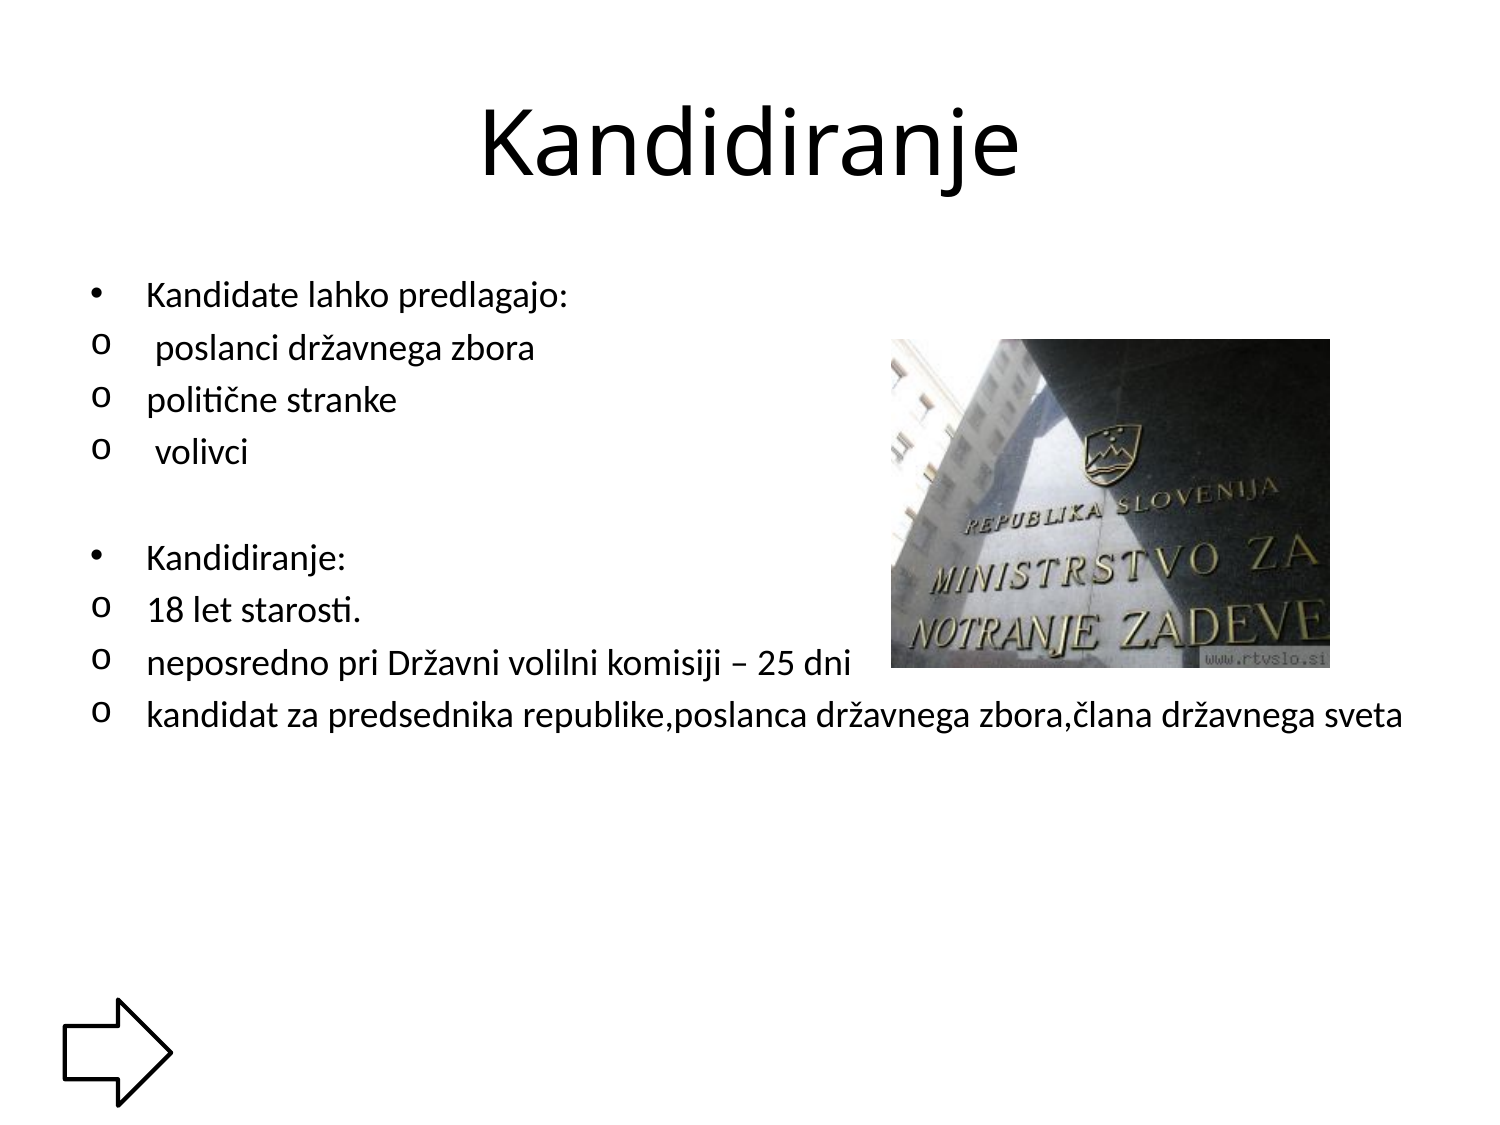

# Kandidiranje
Kandidate lahko predlagajo:
 poslanci državnega zbora
politične stranke
 volivci
Kandidiranje:
18 let starosti.
neposredno pri Državni volilni komisiji – 25 dni
kandidat za predsednika republike,poslanca državnega zbora,člana državnega sveta